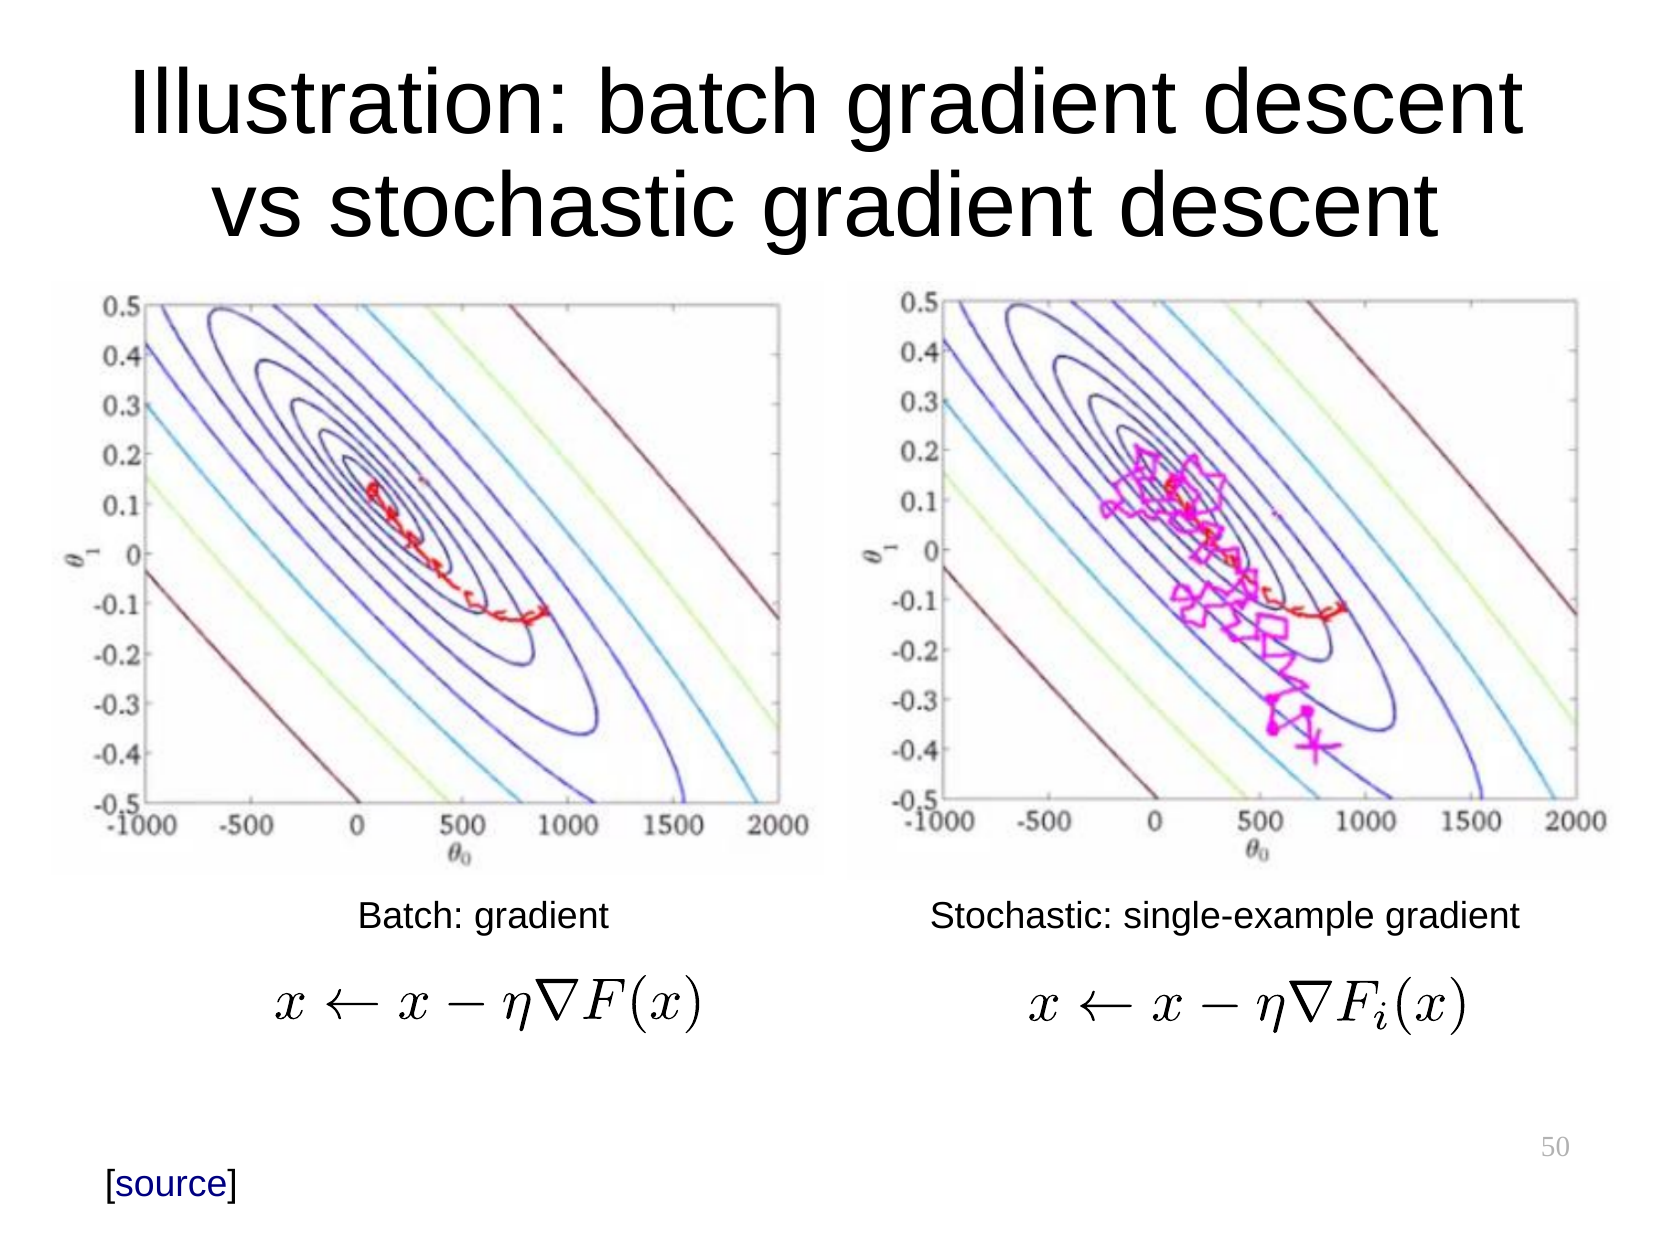

# Illustration: batch gradient descent vs stochastic gradient descent
Batch: gradient
Stochastic: single-example gradient
50
[source]